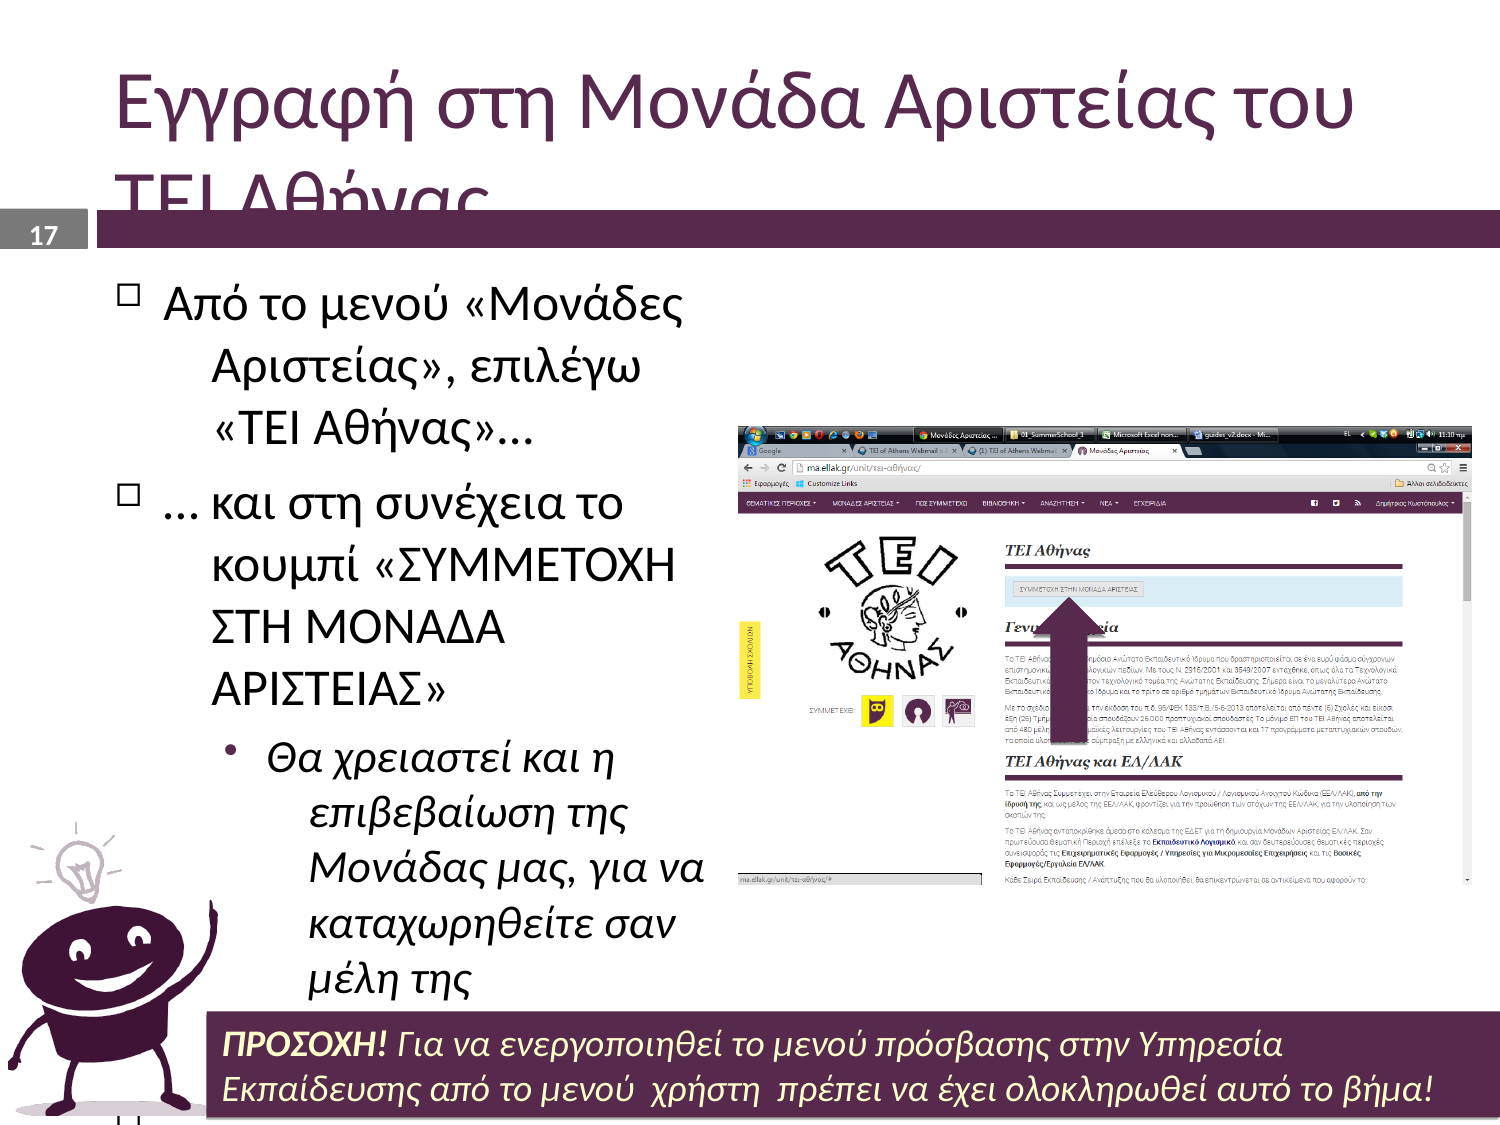

# Εγγραφή στη Μονάδα Αριστείας του ΤΕΙ Αθήνας
Από το μενού «Μονάδες Αριστείας», επιλέγω «TEI Αθήνας»…
… και στη συνέχεια το κουμπί «Συμμετοχη στη Μοναδα Αριστειας»
Θα χρειαστεί και η επιβεβαίωση της Μονάδας μας, για να καταχωρηθείτε σαν μέλη της
ΠΡΟΣΟΧΗ! Για να ενεργοποιηθεί το μενού πρόσβασης στην Υπηρεσία Εκπαίδευσης από το μενού χρήστη πρέπει να έχει ολοκληρωθεί αυτό το βήμα!